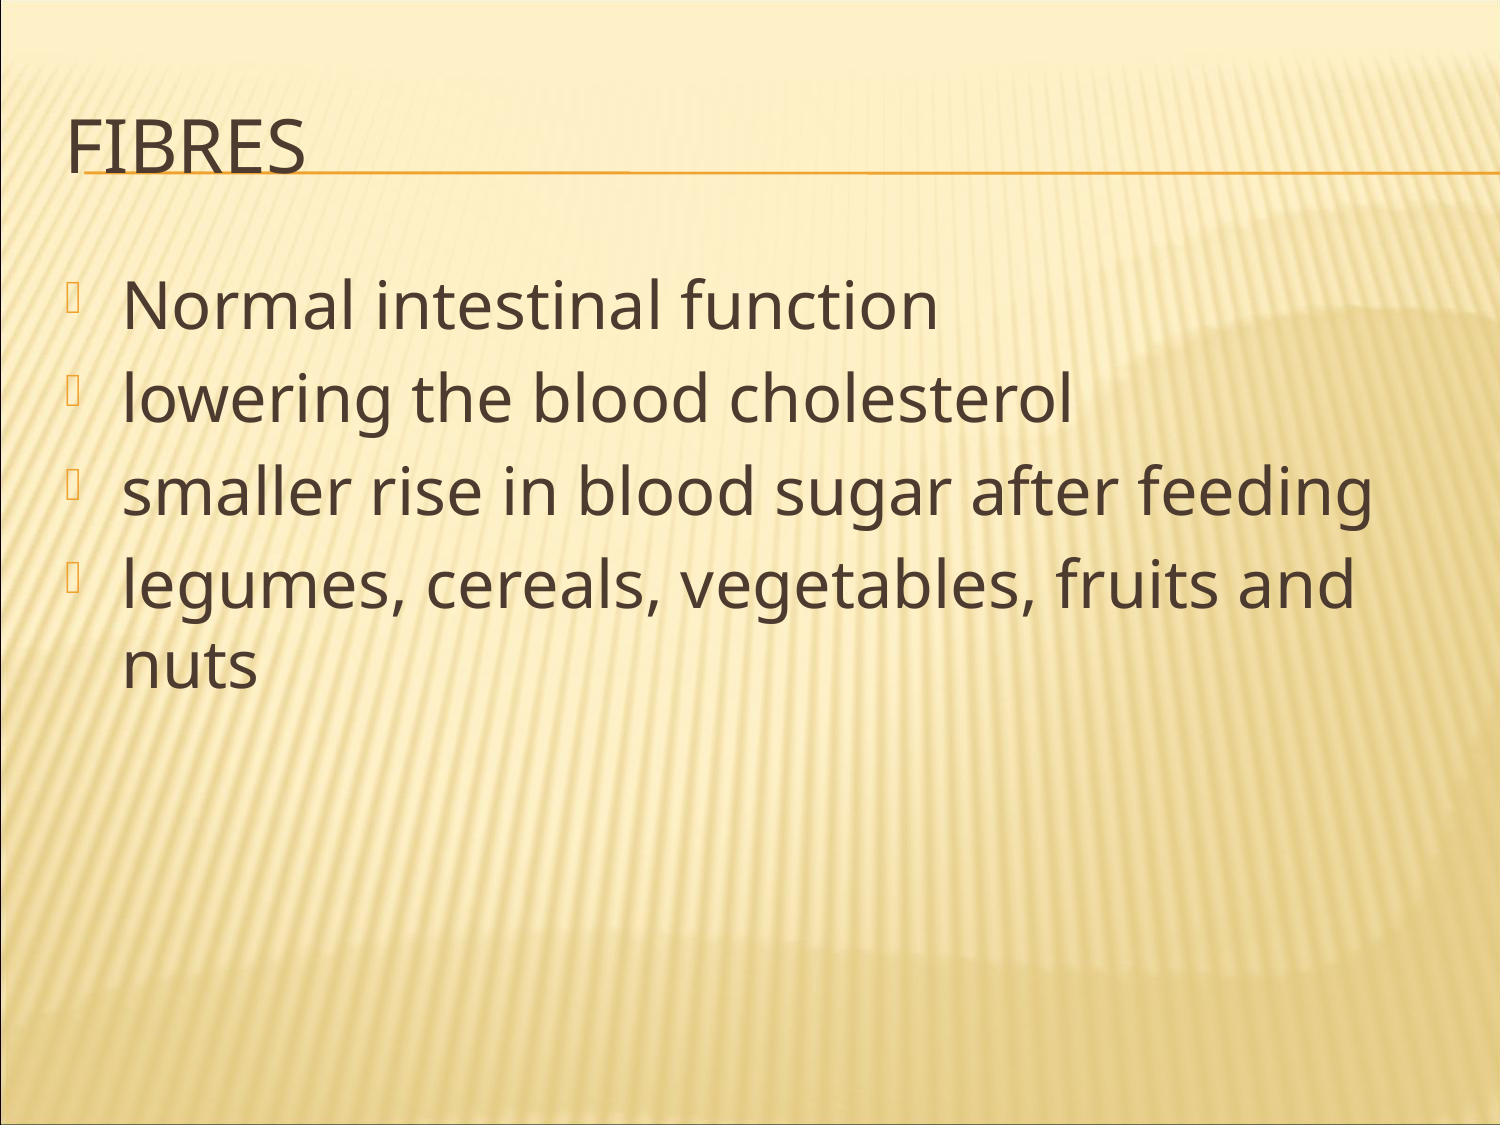

# fibres
Normal intestinal function
lowering the blood cholesterol
smaller rise in blood sugar after feeding
legumes, cereals, vegetables, fruits and nuts